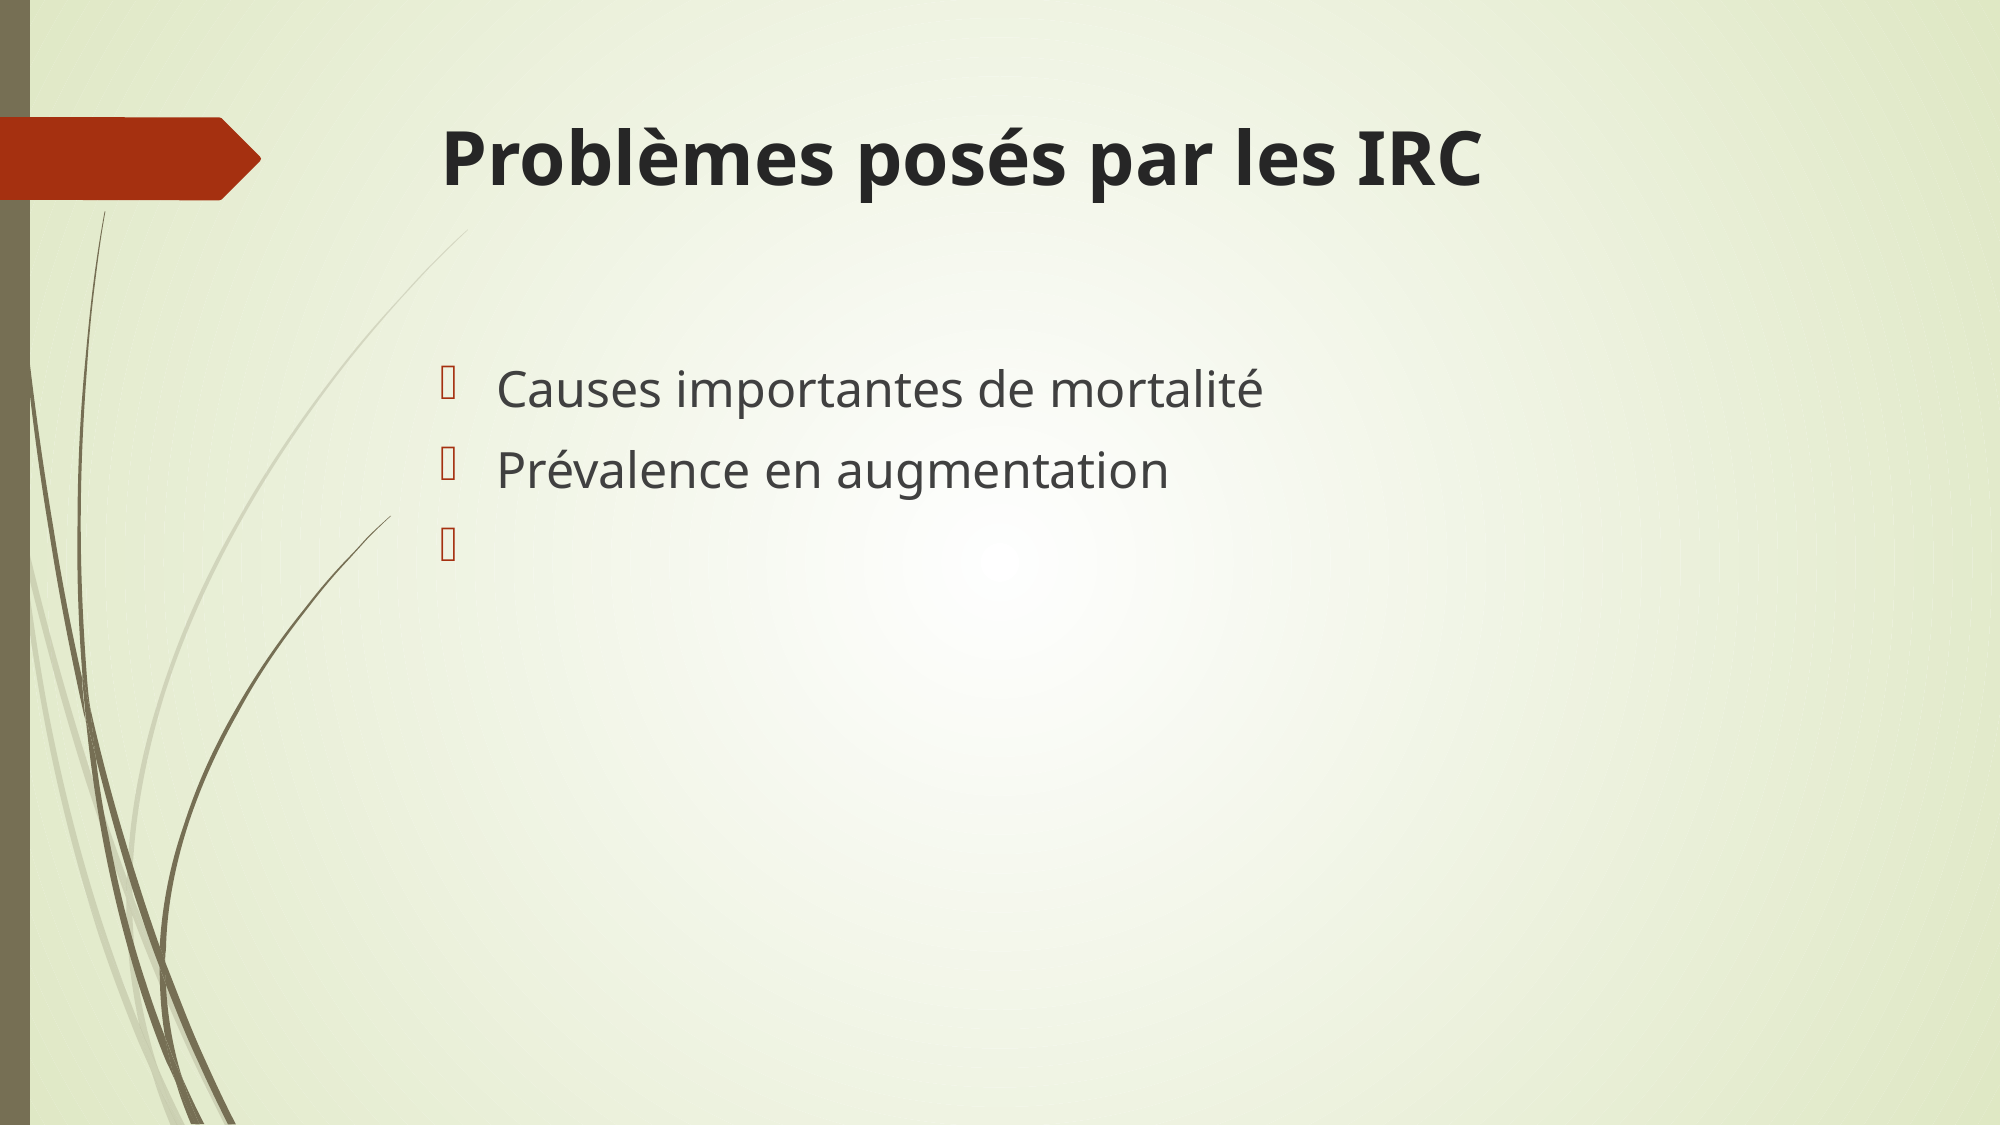

# Problèmes posés par les IRC
Causes importantes de mortalité
Prévalence en augmentation